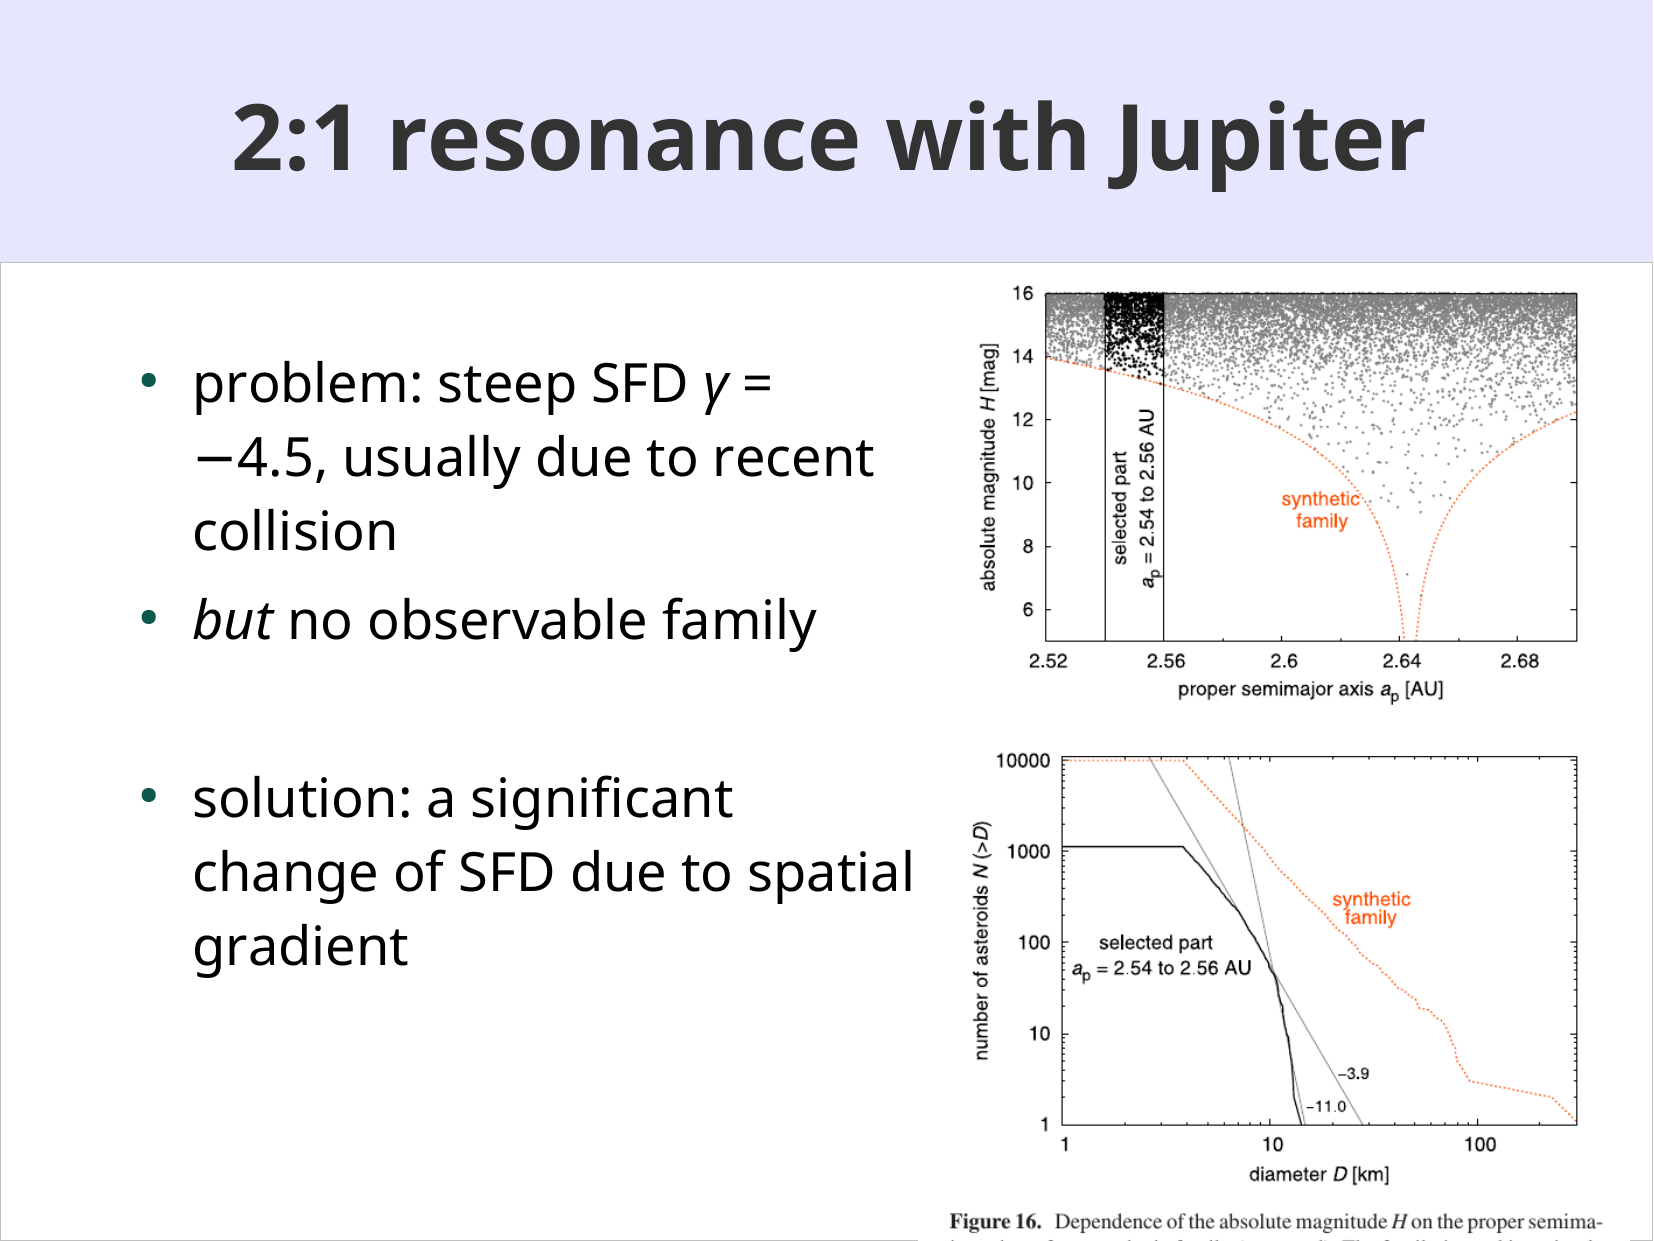

# 2:1 resonance with Jupiter
problem: steep SFD γ = −4.5, usually due to recent collision
but no observable family
solution: a significant change of SFD due to spatial gradient